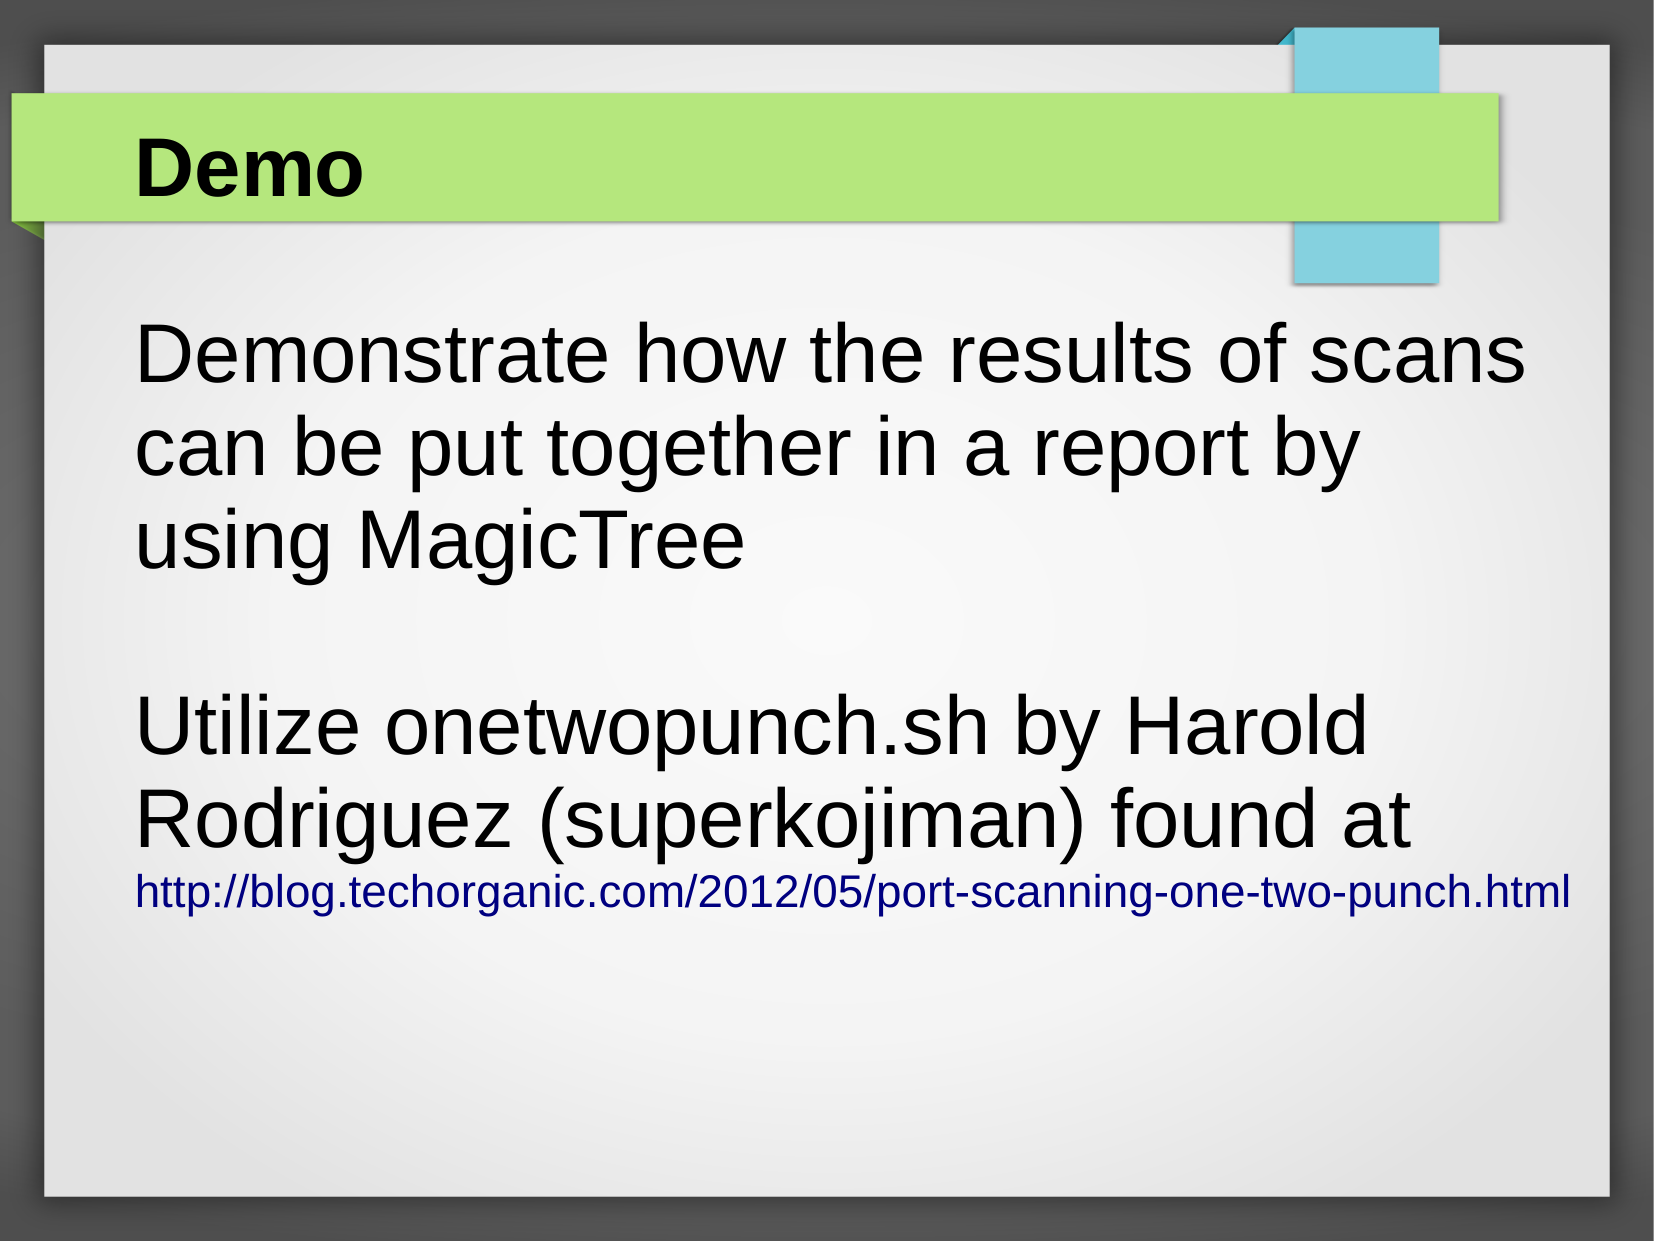

Demo
Demonstrate how the results of scans
can be put together in a report by
using MagicTree
Utilize onetwopunch.sh by Harold
Rodriguez (superkojiman) found at
http://blog.techorganic.com/2012/05/port-scanning-one-two-punch.html